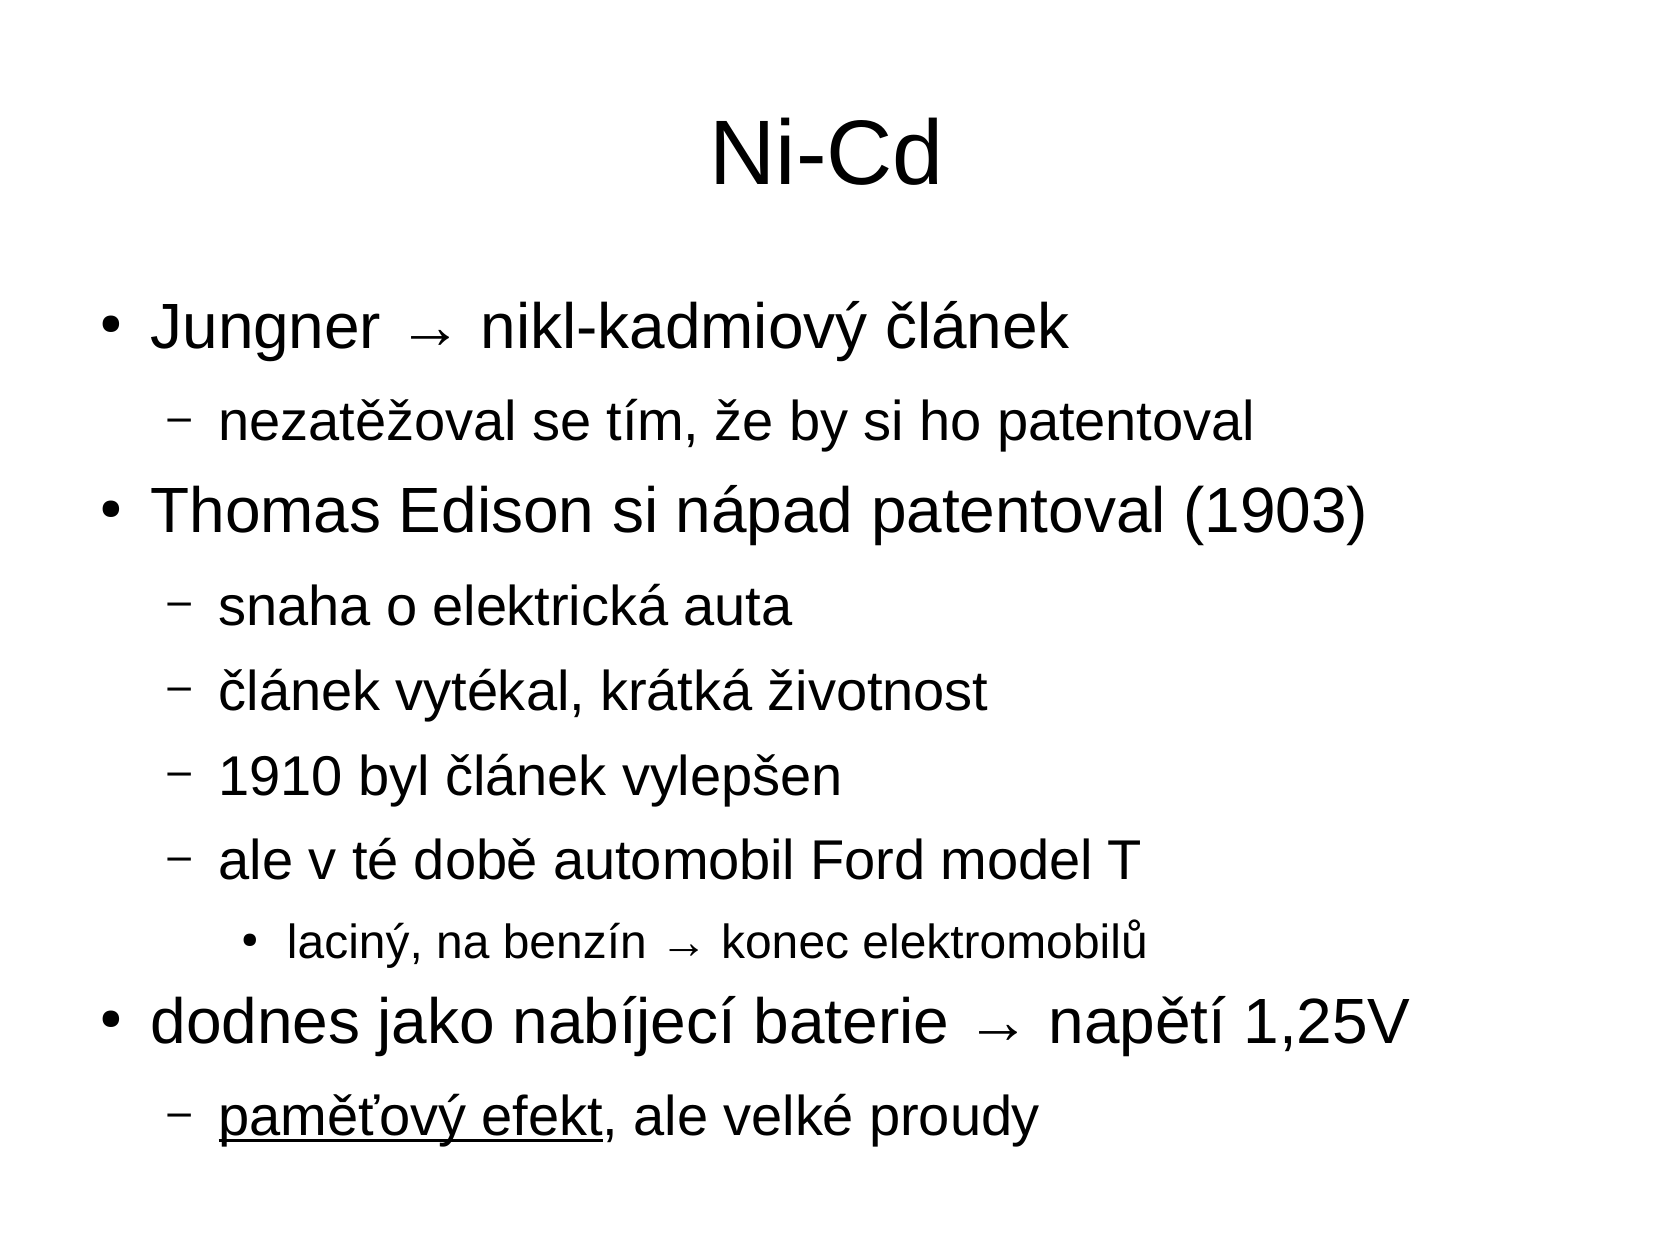

# Ni-Cd
Jungner → nikl-kadmiový článek
nezatěžoval se tím, že by si ho patentoval
Thomas Edison si nápad patentoval (1903)
snaha o elektrická auta
článek vytékal, krátká životnost
1910 byl článek vylepšen
ale v té době automobil Ford model T
laciný, na benzín → konec elektromobilů
dodnes jako nabíjecí baterie → napětí 1,25V
paměťový efekt, ale velké proudy